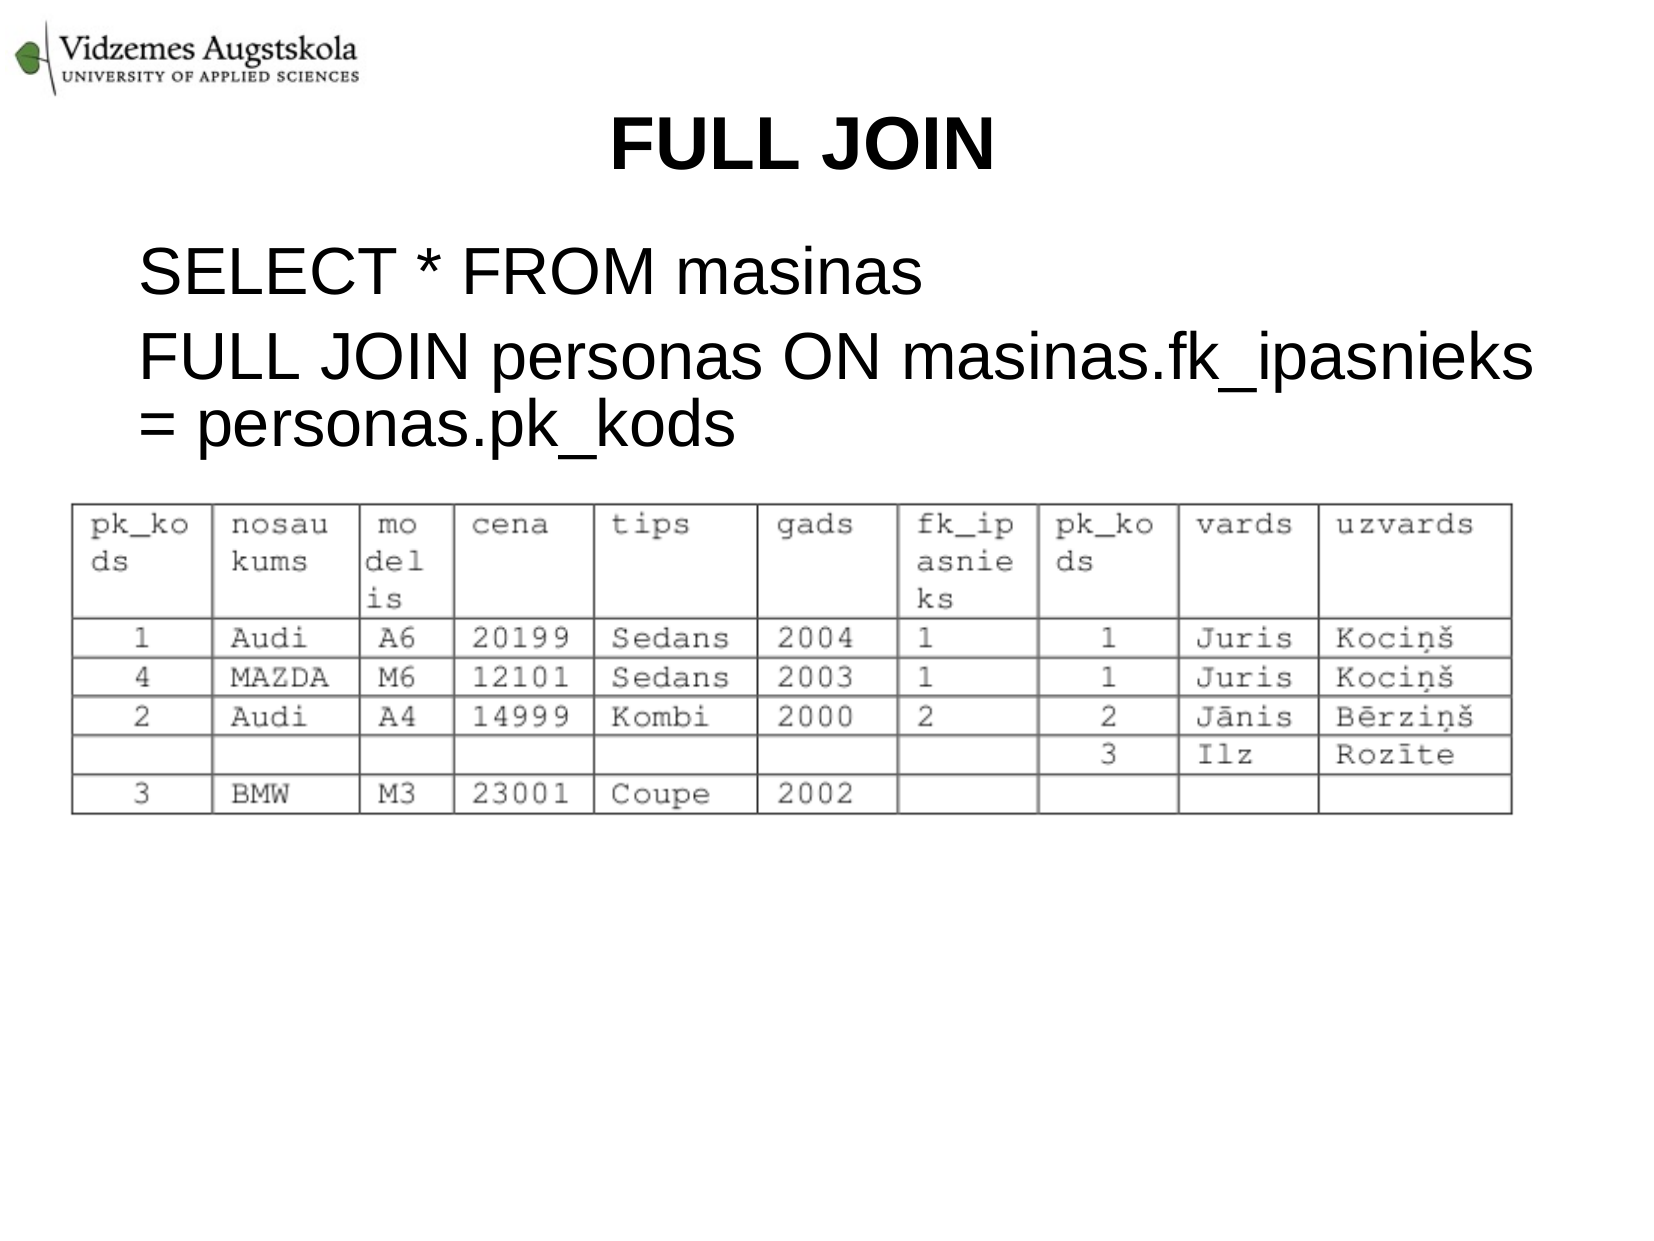

# FULL JOIN
SELECT * FROM masinas
FULL JOIN personas ON masinas.fk_ipasnieks = personas.pk_kods